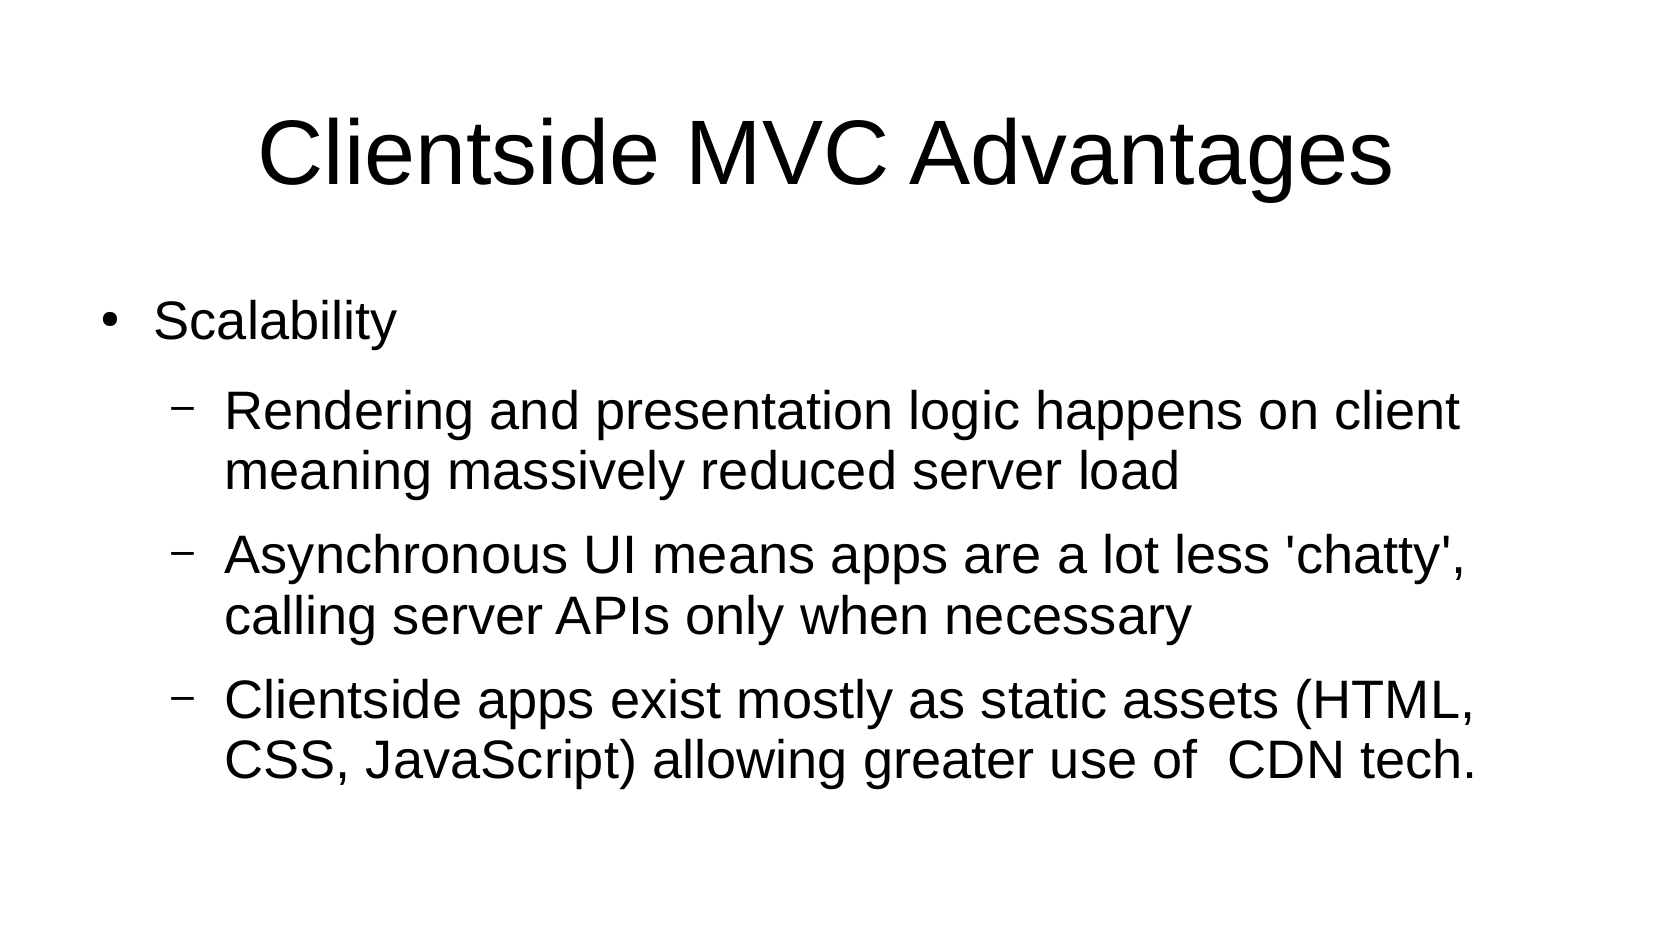

# Clientside MVC Advantages
Scalability
Rendering and presentation logic happens on client meaning massively reduced server load
Asynchronous UI means apps are a lot less 'chatty', calling server APIs only when necessary
Clientside apps exist mostly as static assets (HTML, CSS, JavaScript) allowing greater use of CDN tech.